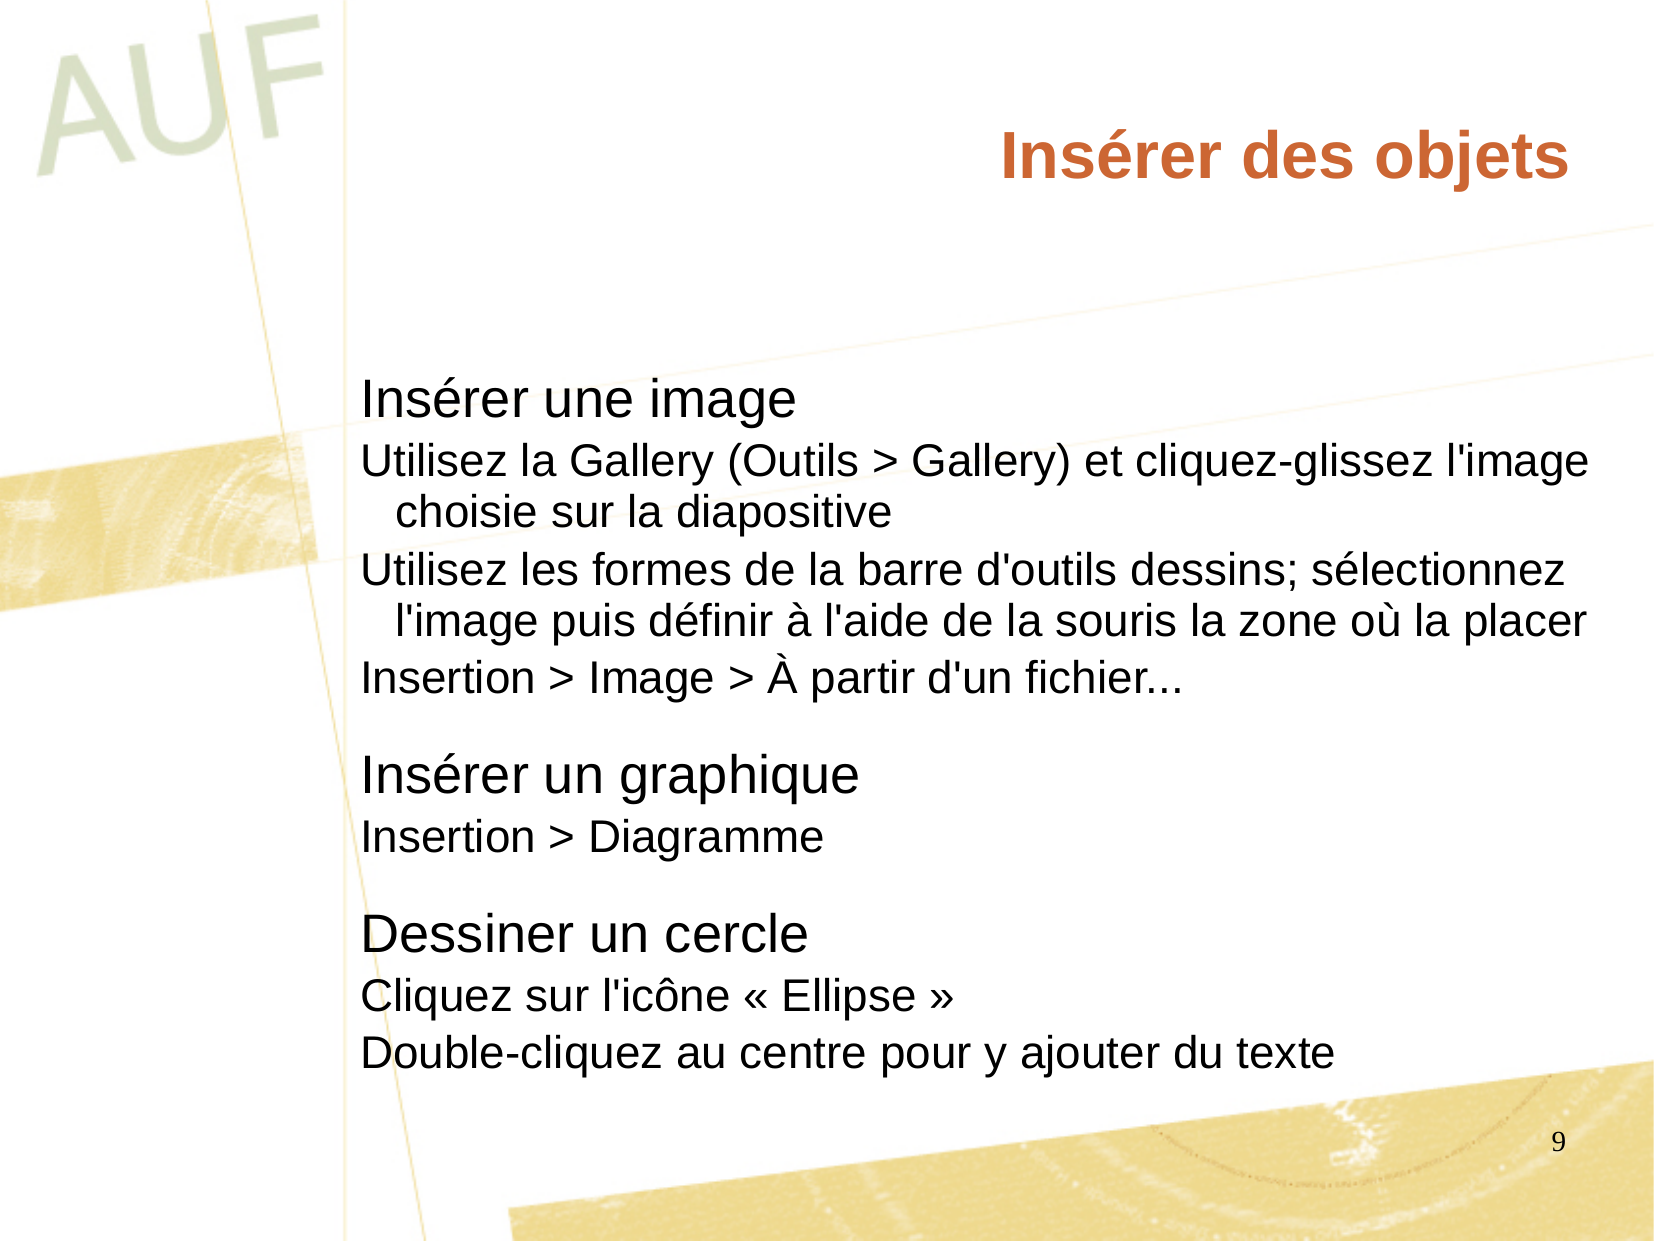

# Insérer des objets
Insérer une image
Utilisez la Gallery (Outils > Gallery) et cliquez-glissez l'image choisie sur la diapositive
Utilisez les formes de la barre d'outils dessins; sélectionnez l'image puis définir à l'aide de la souris la zone où la placer
Insertion > Image > À partir d'un fichier...
Insérer un graphique
Insertion > Diagramme
Dessiner un cercle
Cliquez sur l'icône « Ellipse »
Double-cliquez au centre pour y ajouter du texte
9